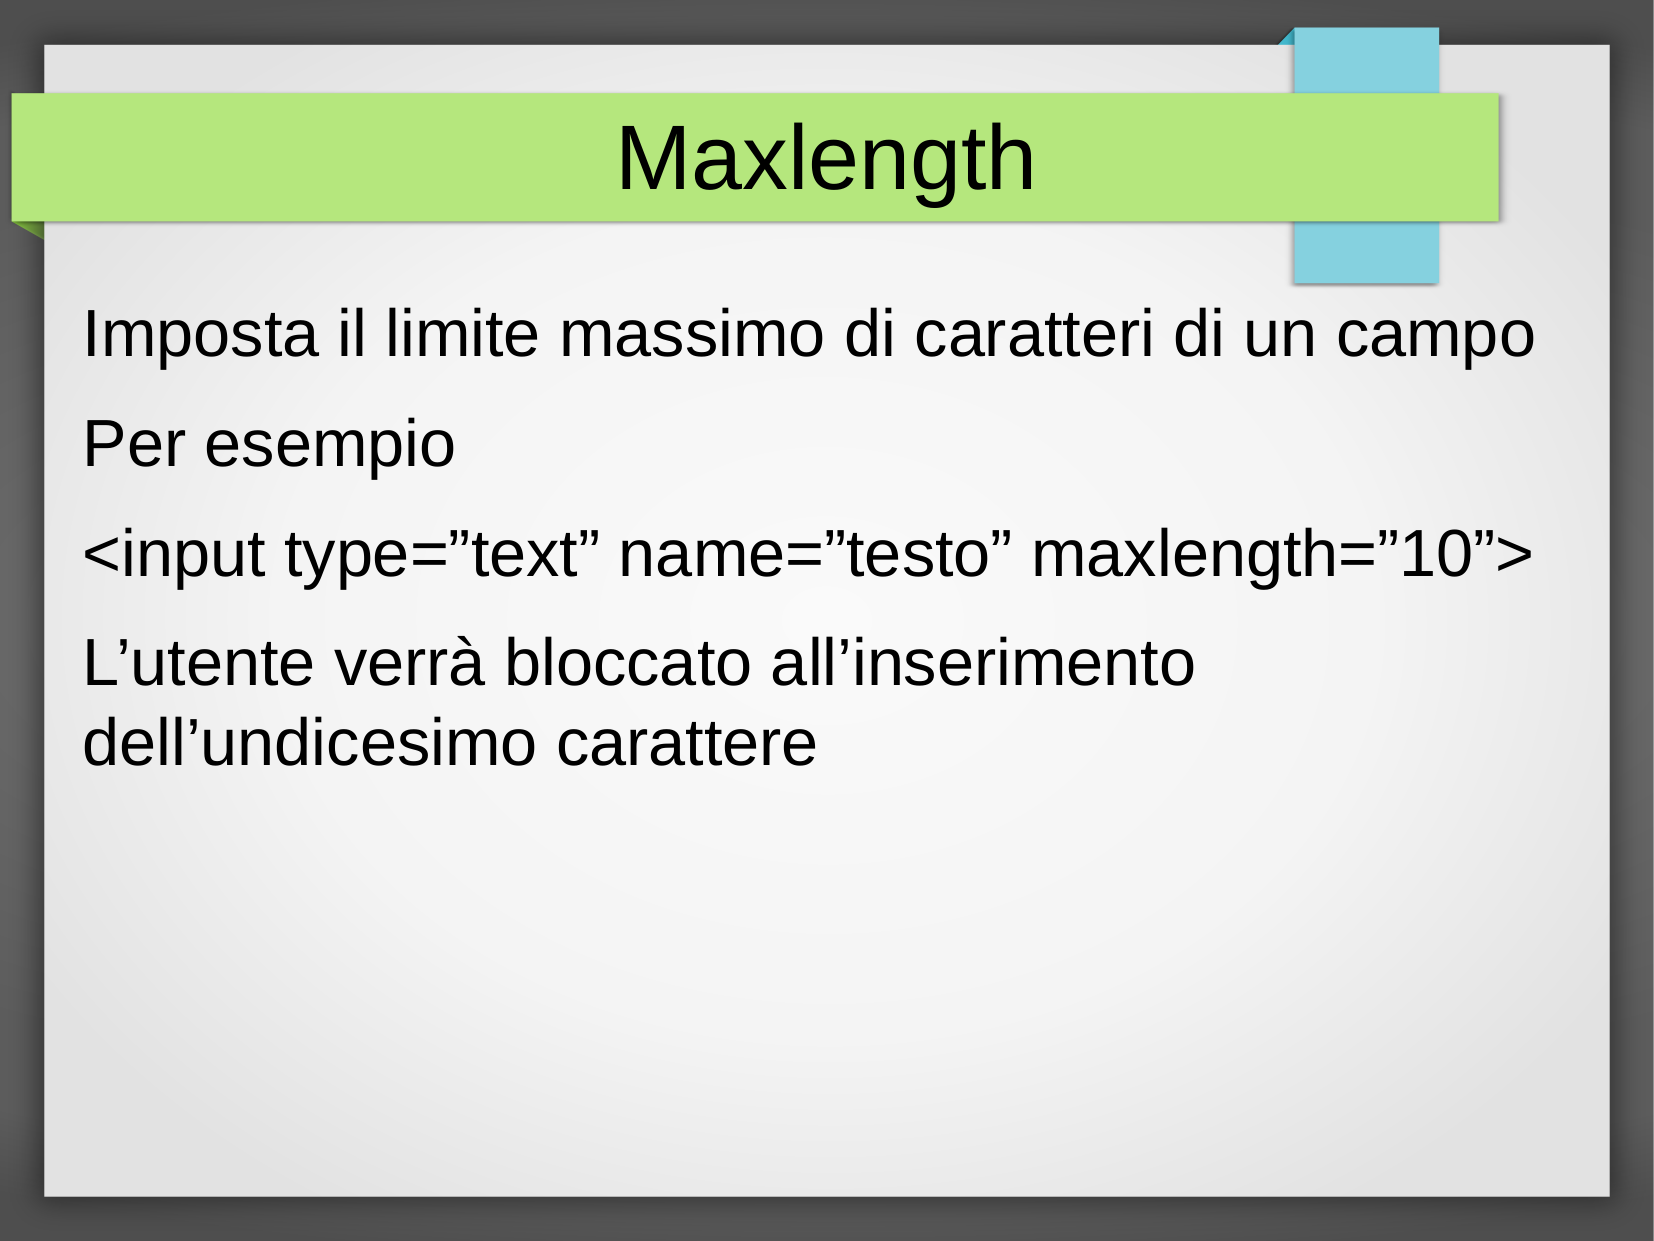

# Maxlength
Imposta il limite massimo di caratteri di un campo
Per esempio
<input type=”text” name=”testo” maxlength=”10”>
L’utente verrà bloccato all’inserimento dell’undicesimo carattere